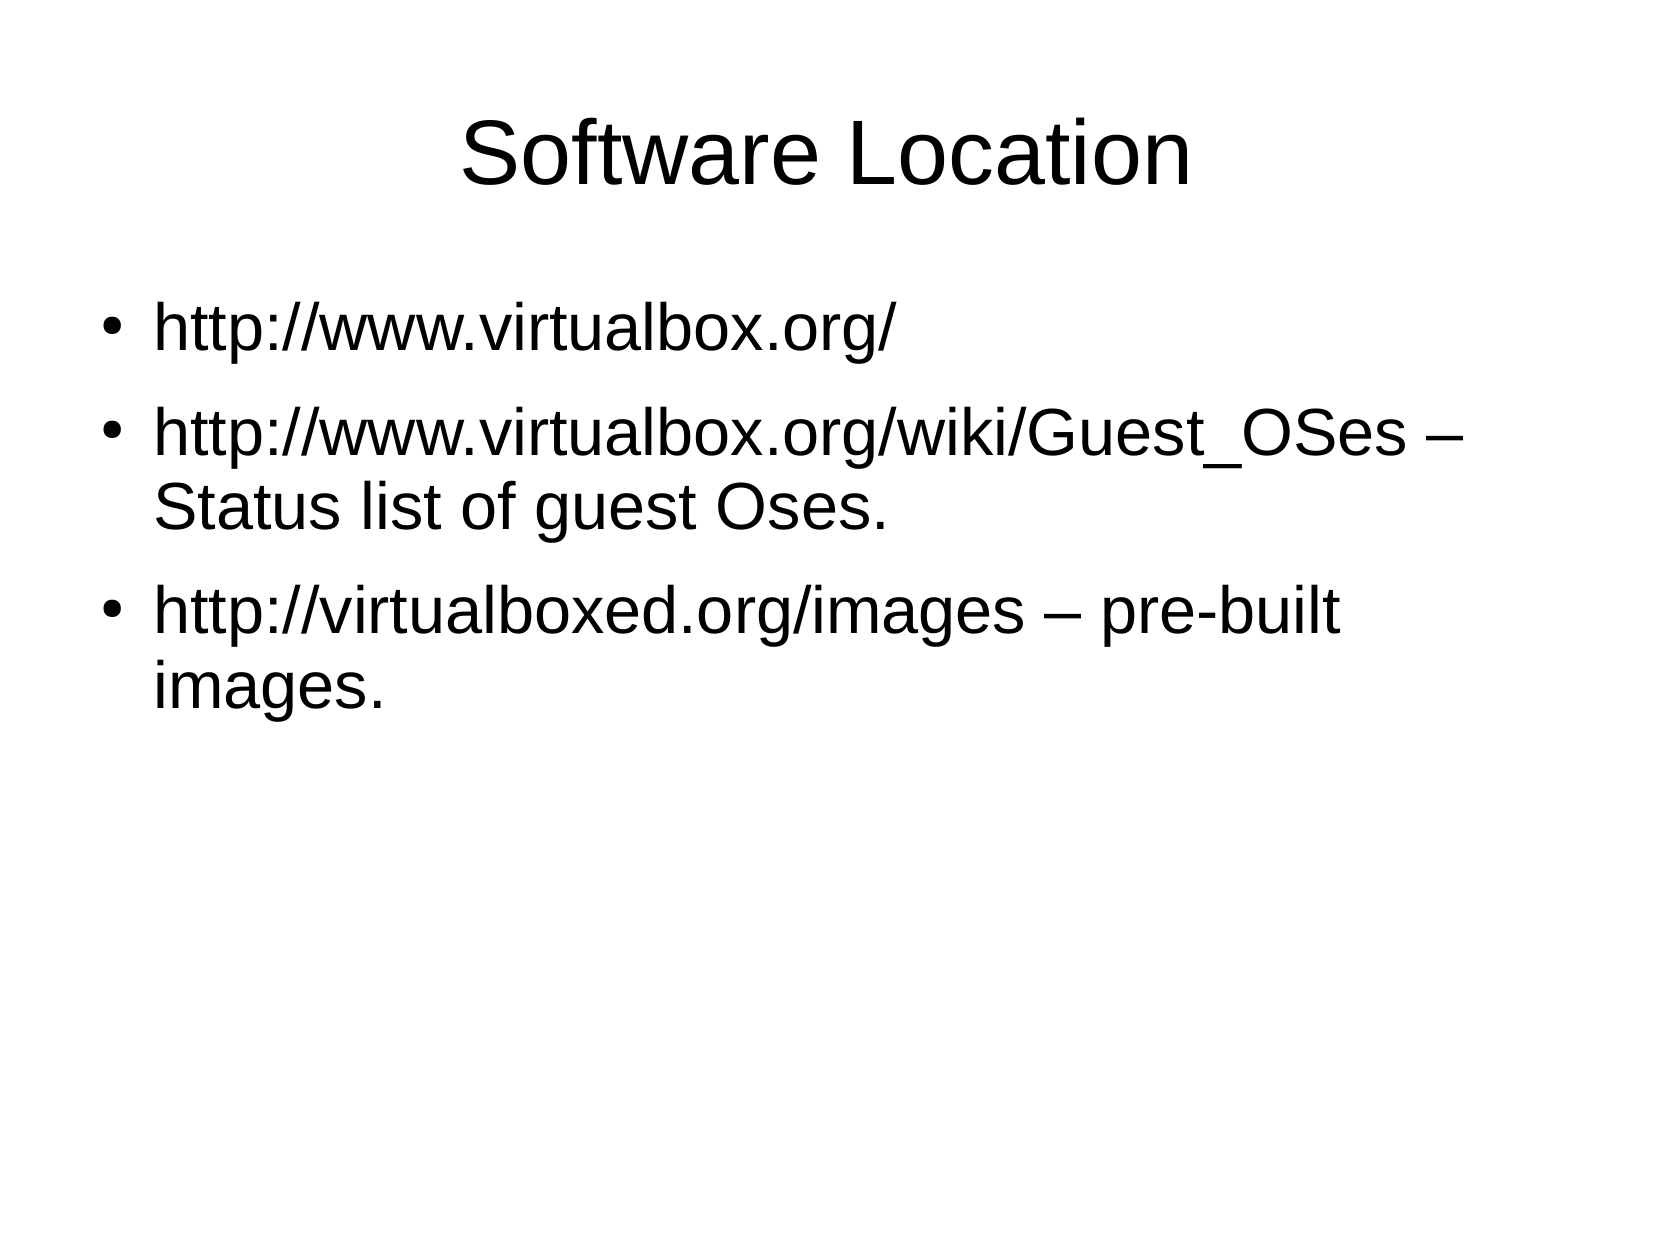

# Software Location
http://www.virtualbox.org/
http://www.virtualbox.org/wiki/Guest_OSes – Status list of guest Oses.
http://virtualboxed.org/images – pre-built images.